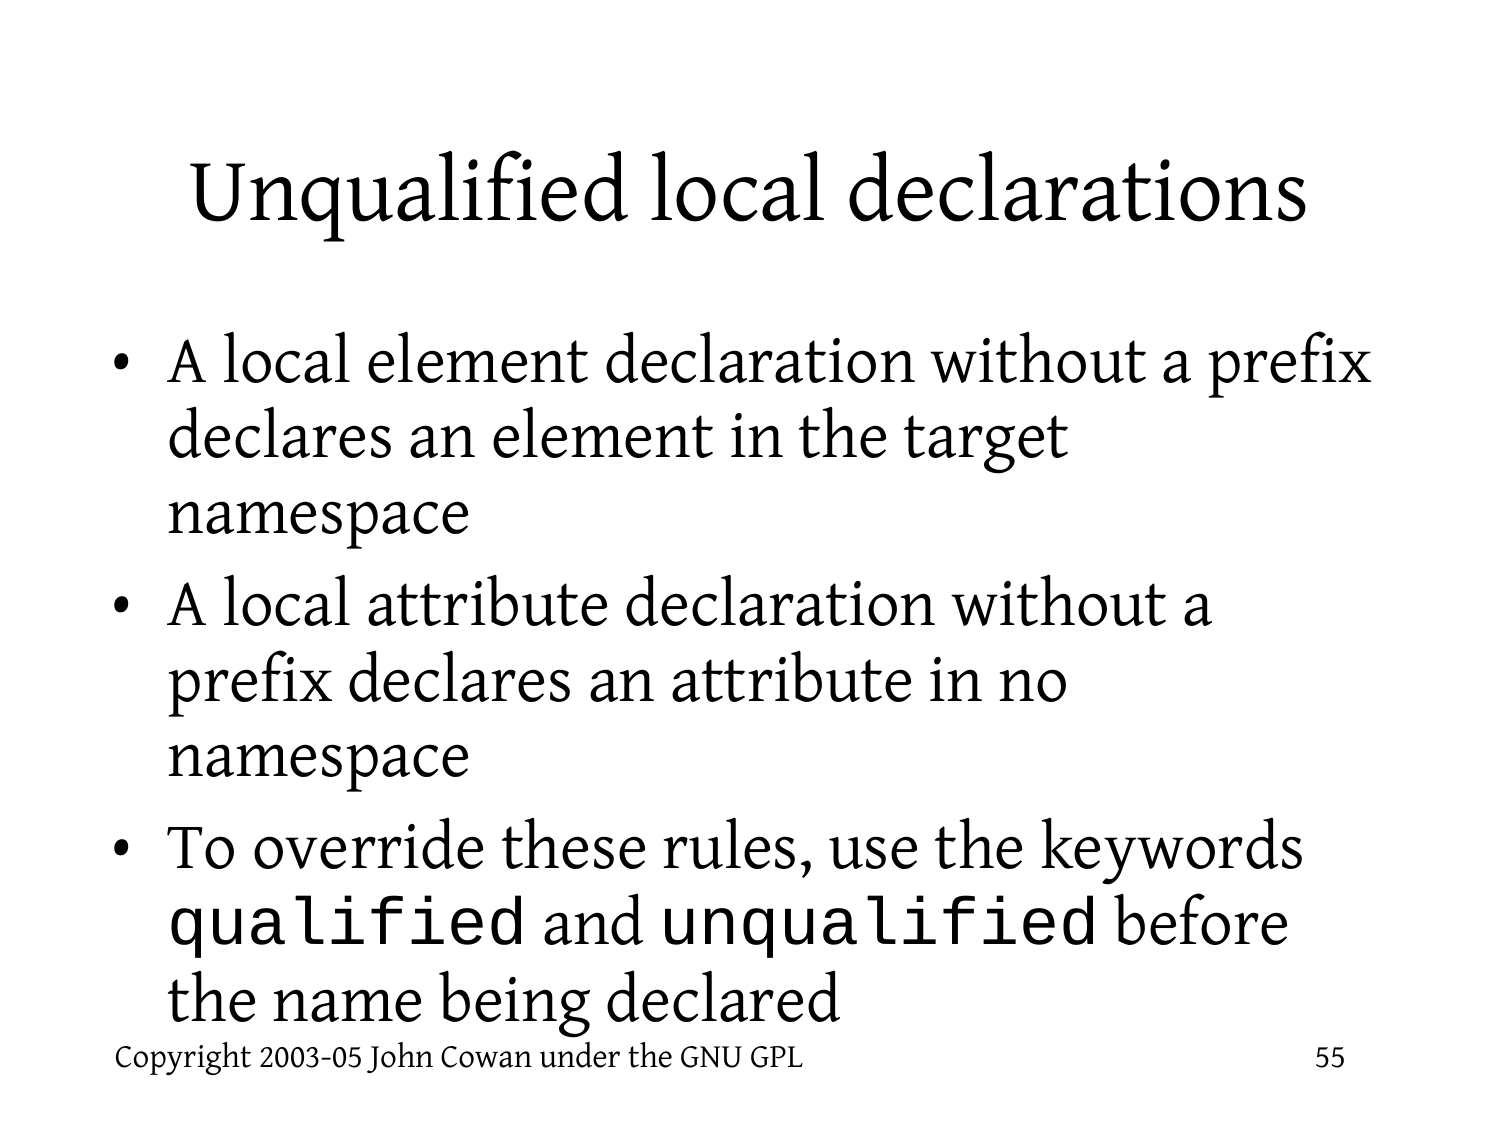

# Unqualified local declarations
A local element declaration without a prefix declares an element in the target namespace
A local attribute declaration without a prefix declares an attribute in no namespace
To override these rules, use the keywords qualified and unqualified before the name being declared